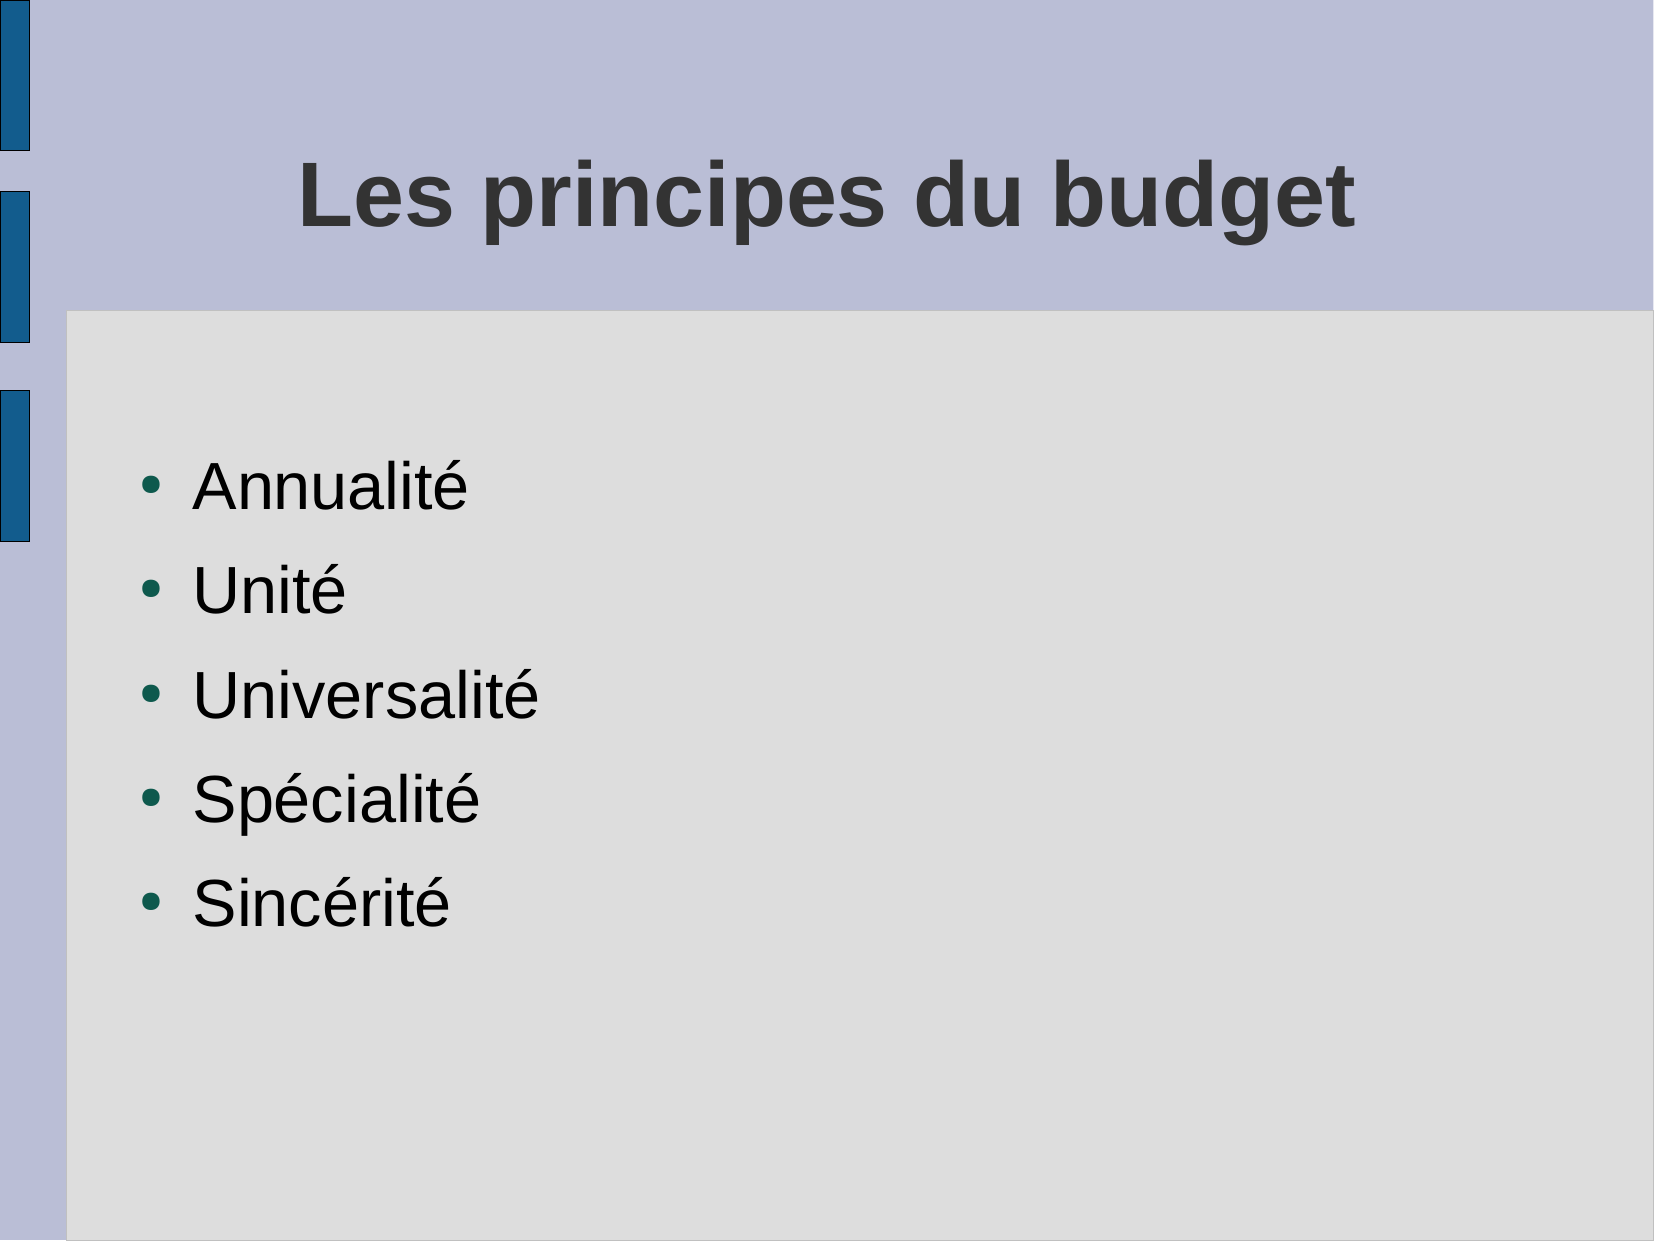

# Les principes du budget
Annualité
Unité
Universalité
Spécialité
Sincérité